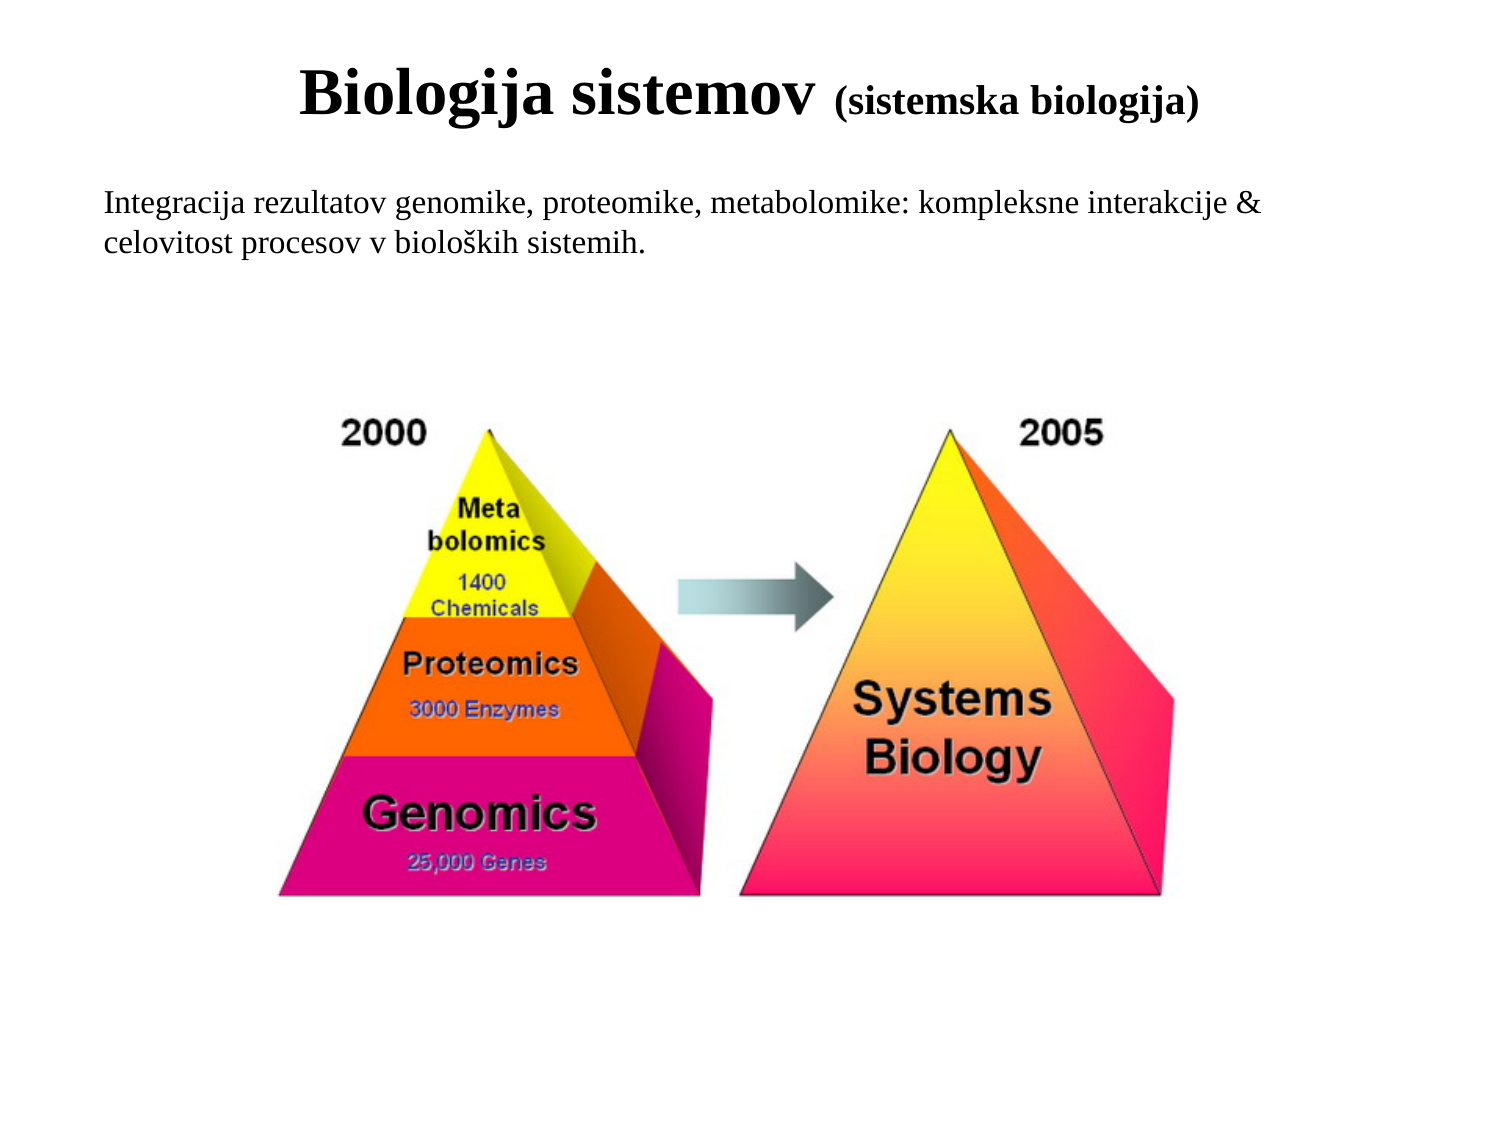

# Biologija sistemov (sistemska biologija)
Integracija rezultatov genomike, proteomike, metabolomike: kompleksne interakcije & celovitost procesov v bioloških sistemih.